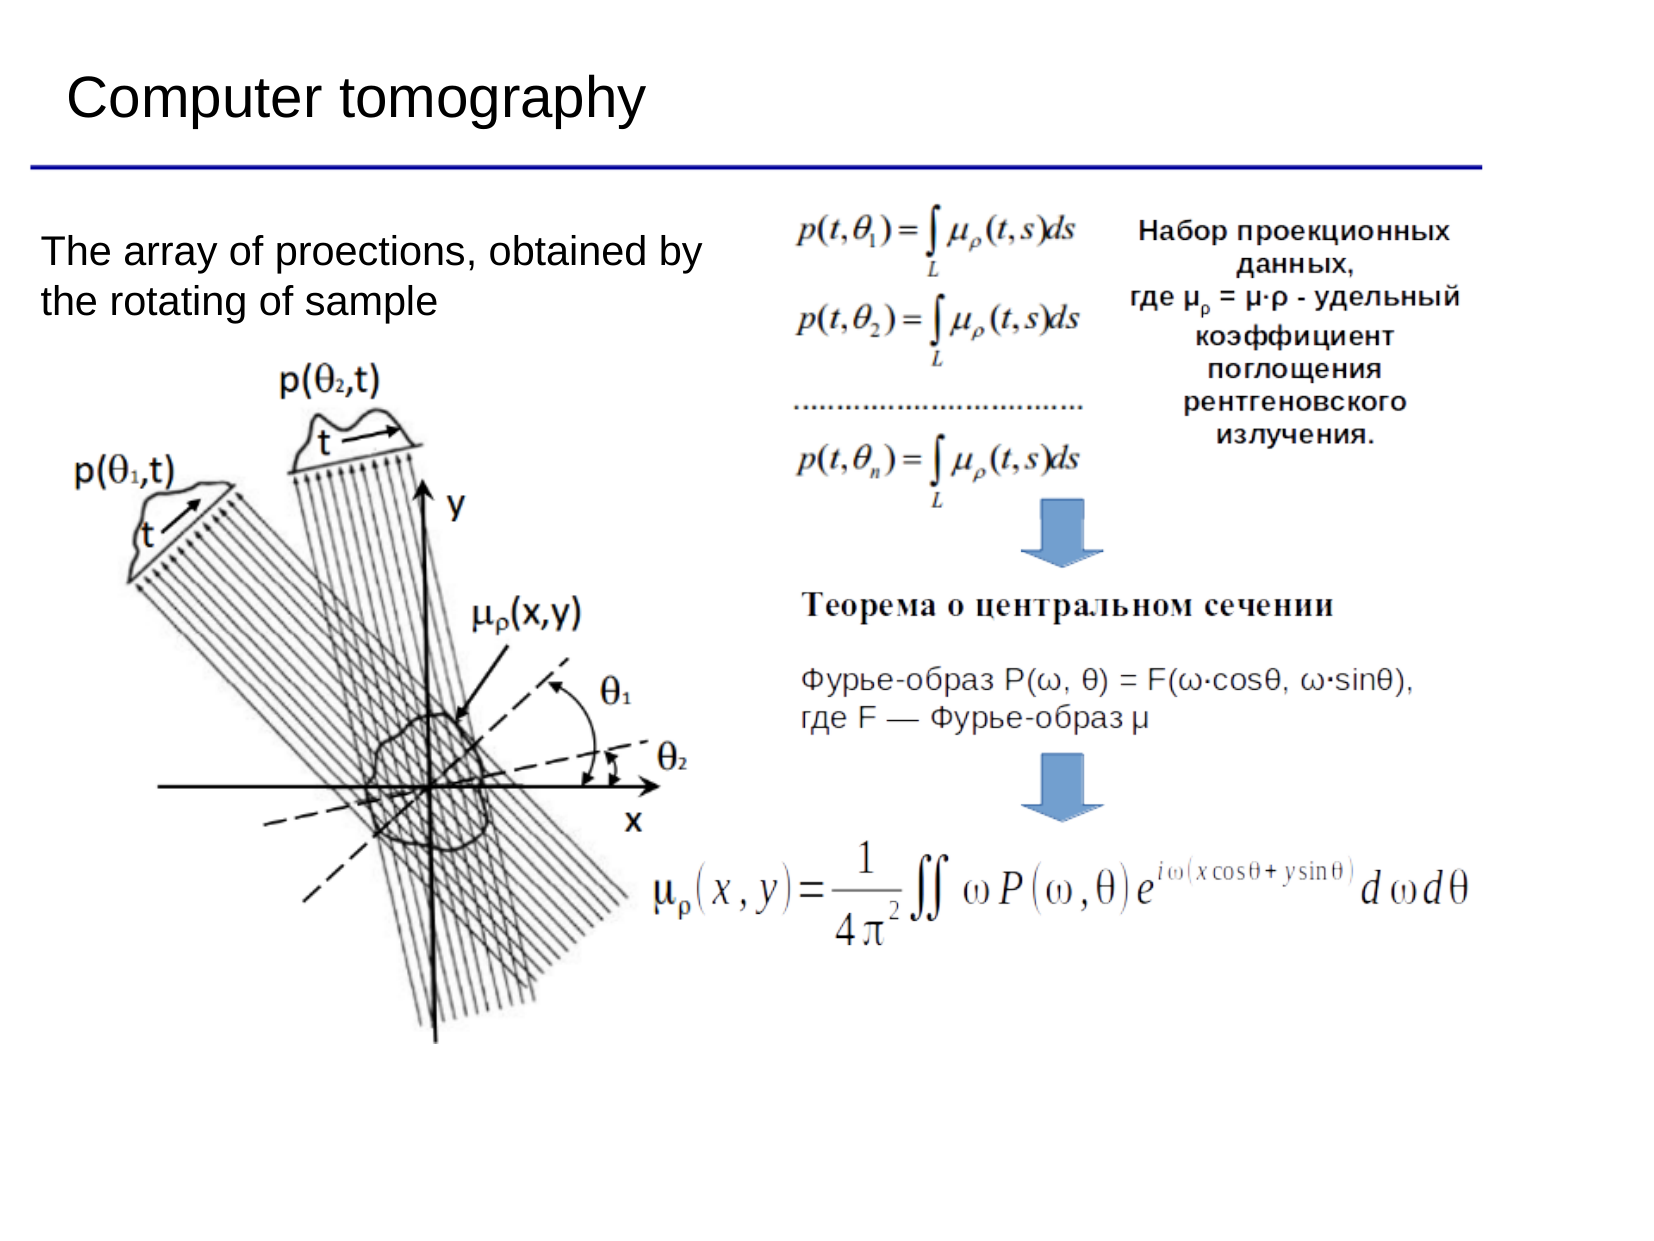

Computer tomography
The array of proections, obtained by the rotating of sample